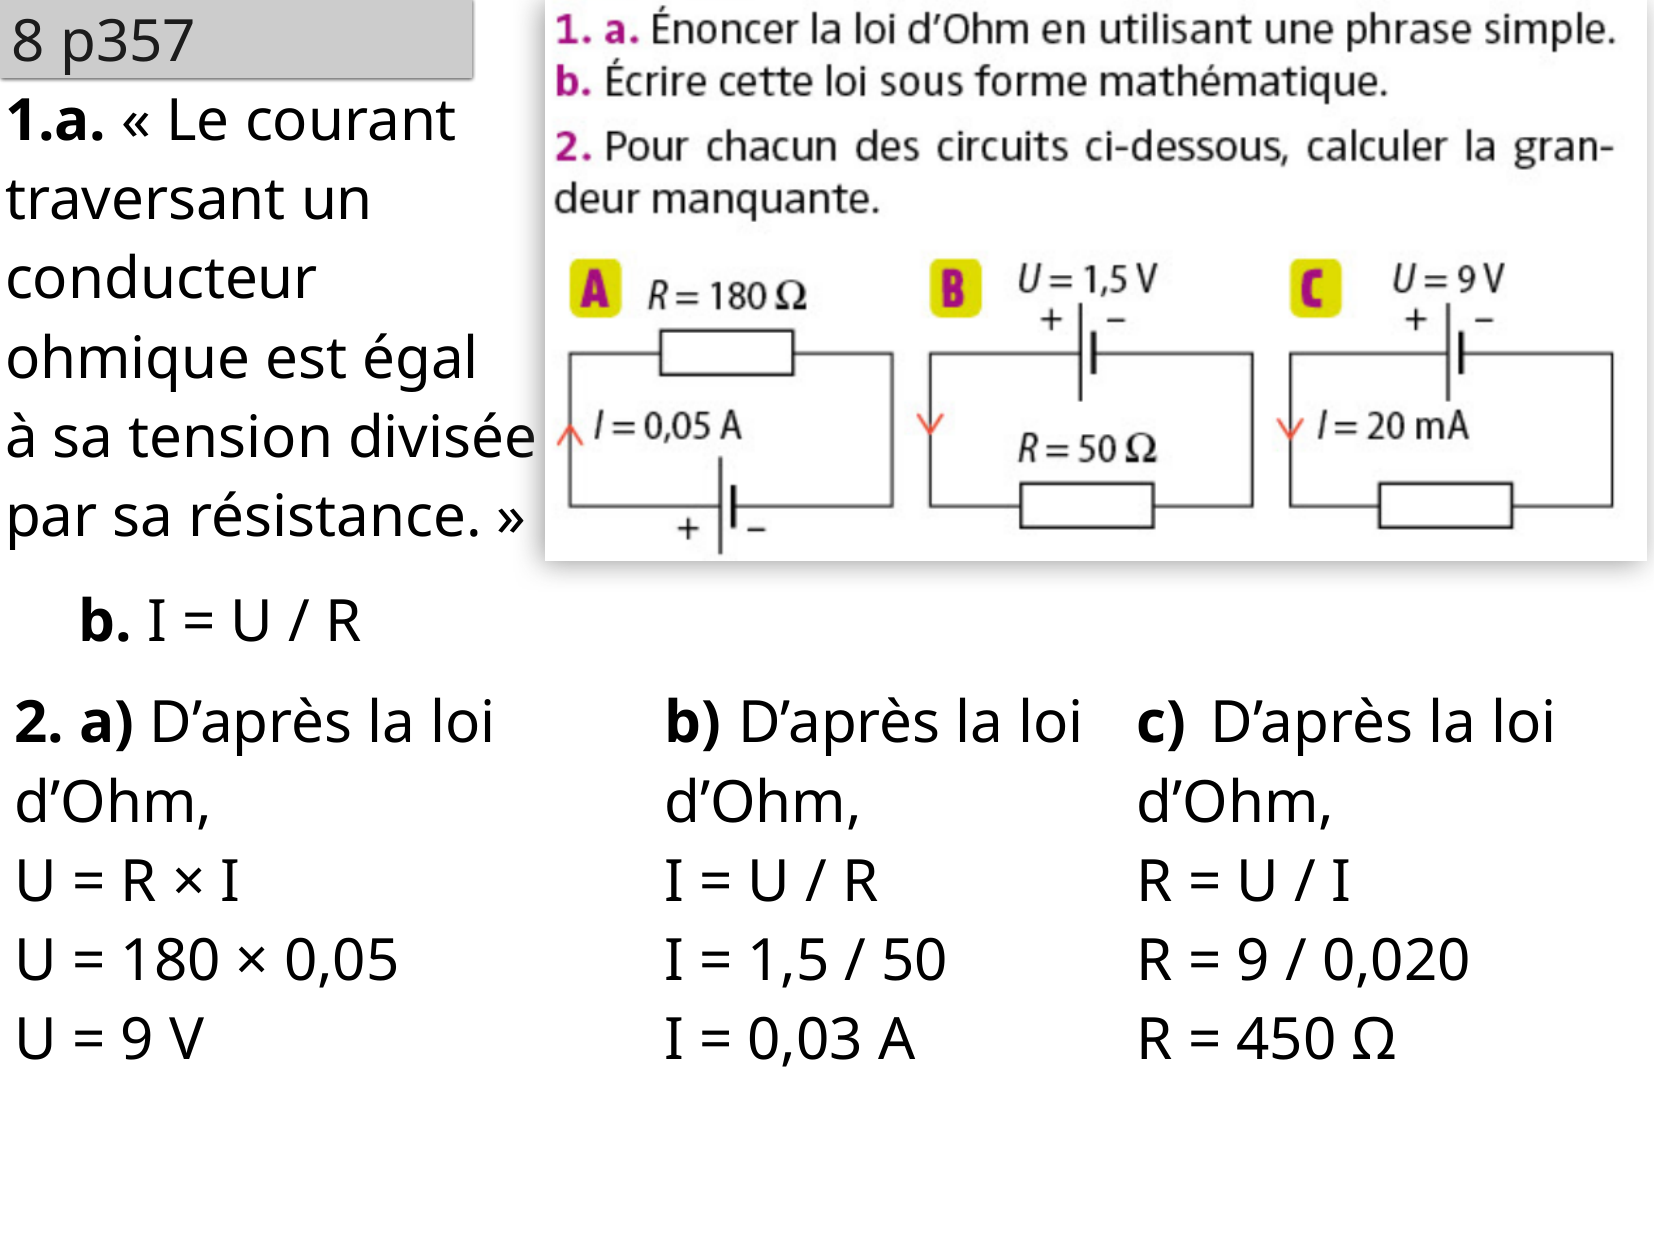

# 8 p357
1.a. « Le courant
traversant un
conducteur
ohmique est égal
à sa tension divisée
par sa résistance. »
 	b. I = U / R
2. a) D’après la loi
d’Ohm,
U = R × I
U = 180 × 0,05
U = 9 V
b)	D’après la loi
d’Ohm,
I = U / R
I = 1,5 / 50
I = 0,03 A
c) 	D’après la loi
d’Ohm,
R = U / I
R = 9 / 0,020
R = 450 Ω